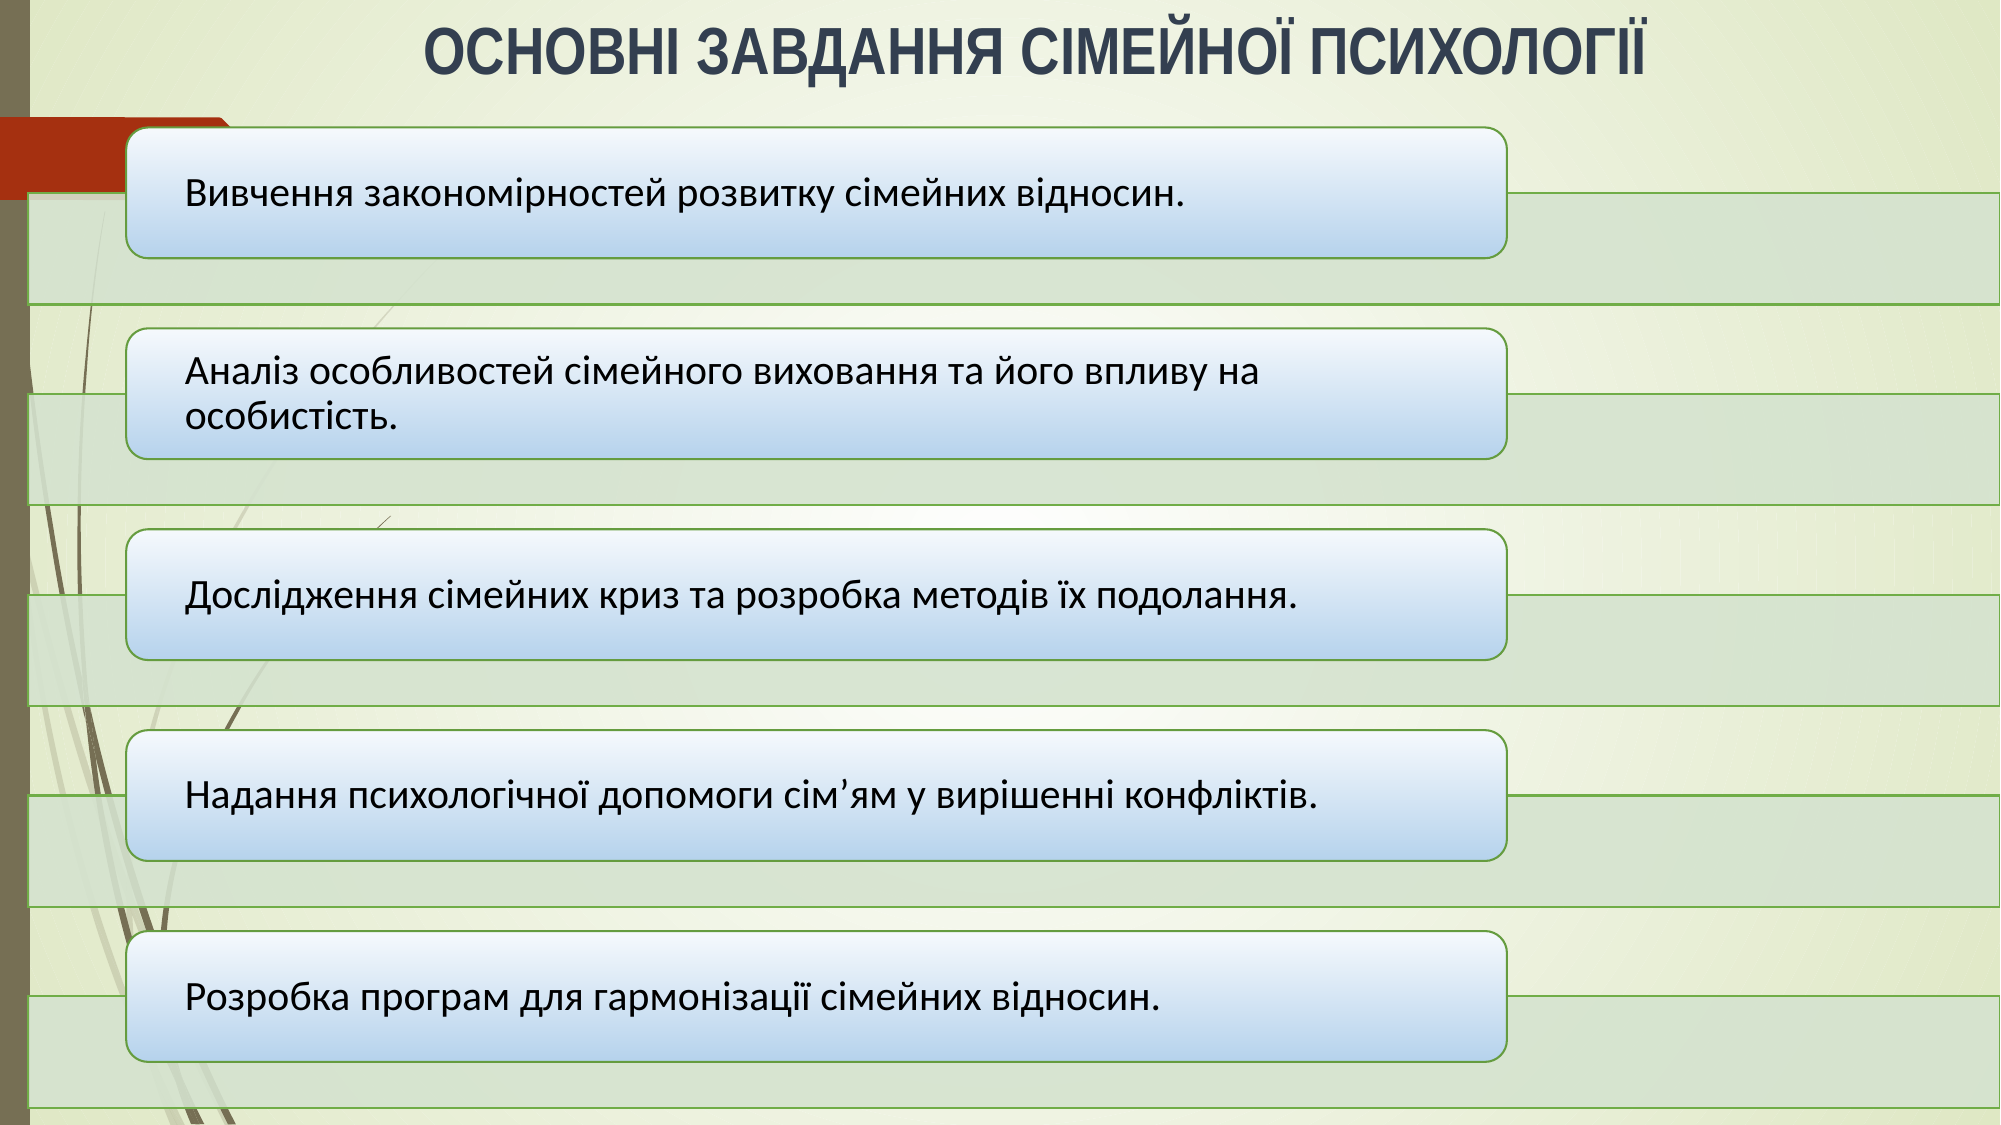

# ОСНОВНІ ЗАВДАННЯ СІМЕЙНОЇ ПСИХОЛОГІЇ
Вивчення закономірностей розвитку сімейних відносин.
Аналіз особливостей сімейного виховання та його впливу на особистість.
Дослідження сімейних криз та розробка методів їх подолання.
Надання психологічної допомоги сім’ям у вирішенні конфліктів.
Розробка програм для гармонізації сімейних відносин.